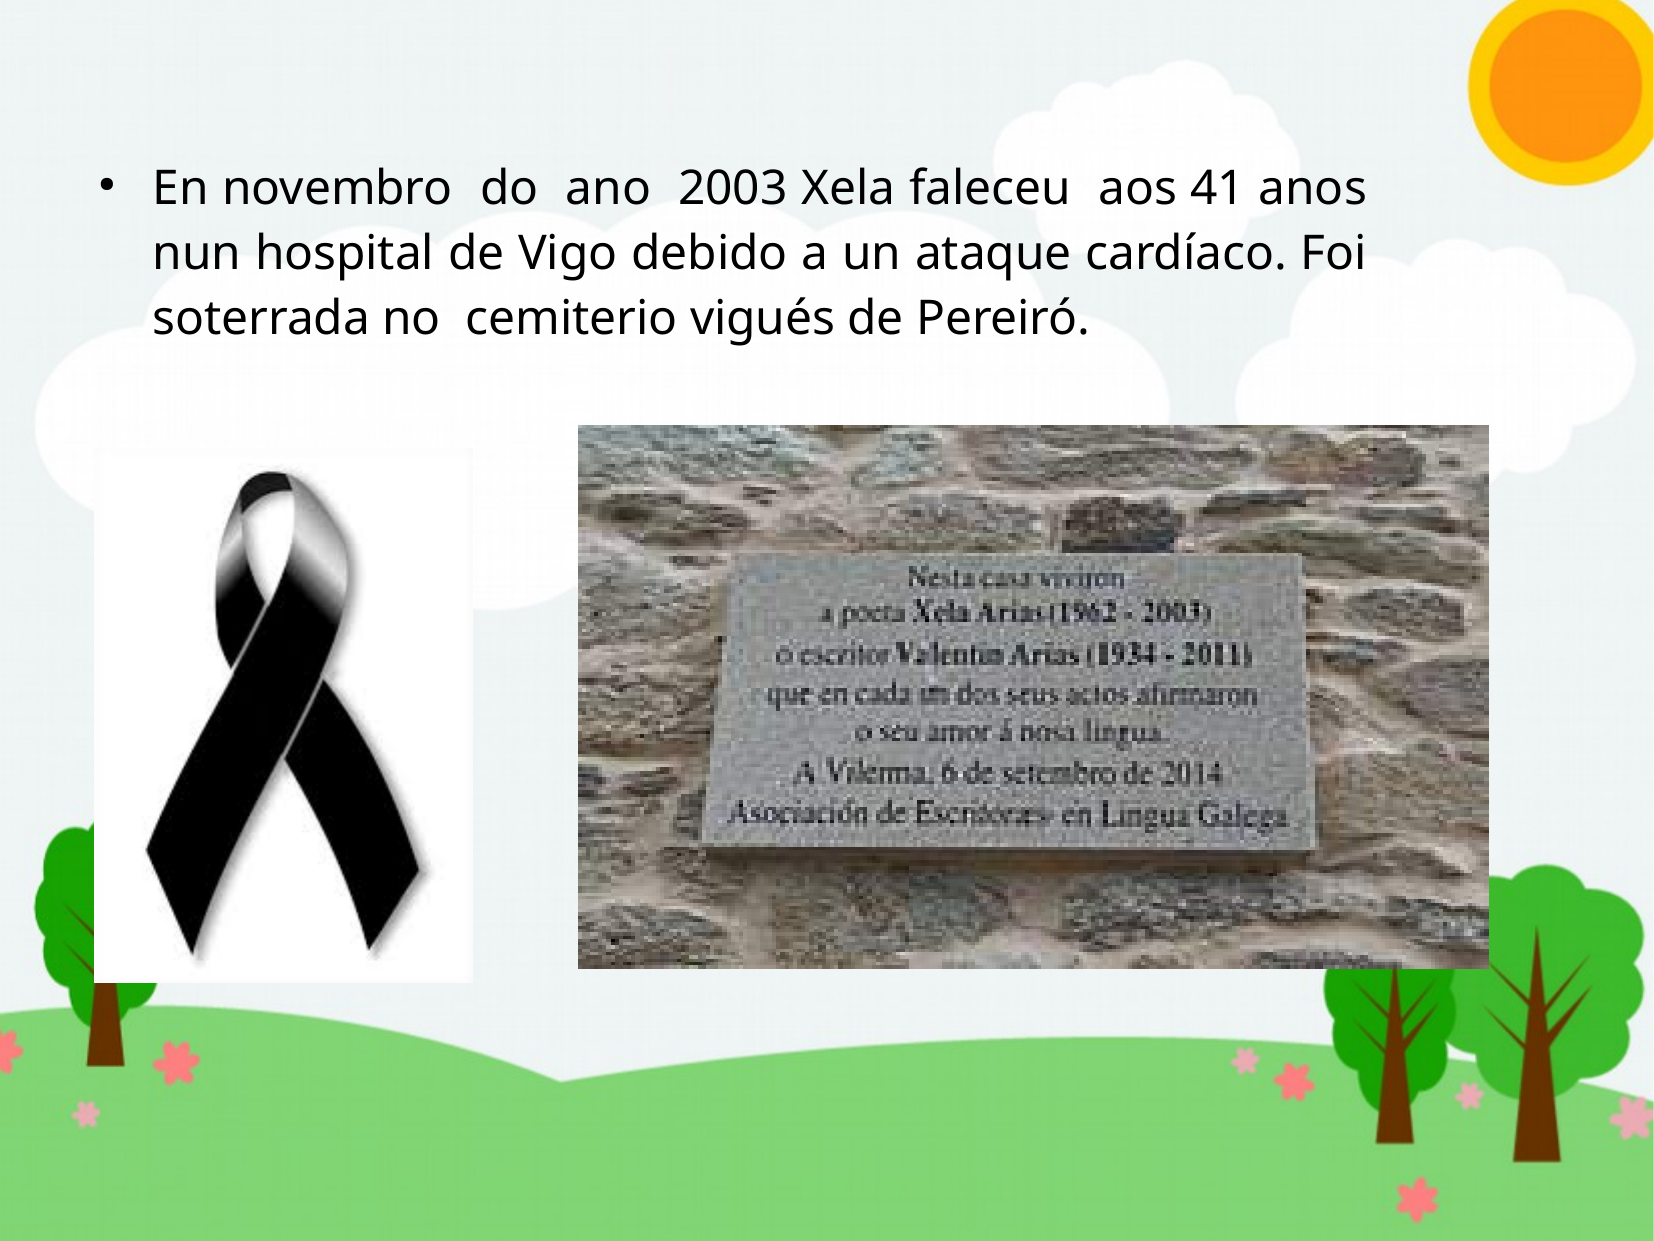

# En novembro do ano 2003 Xela faleceu aos 41 anos nun hospital de Vigo debido a un ataque cardíaco. Foi soterrada no cemiterio vigués de Pereiró.